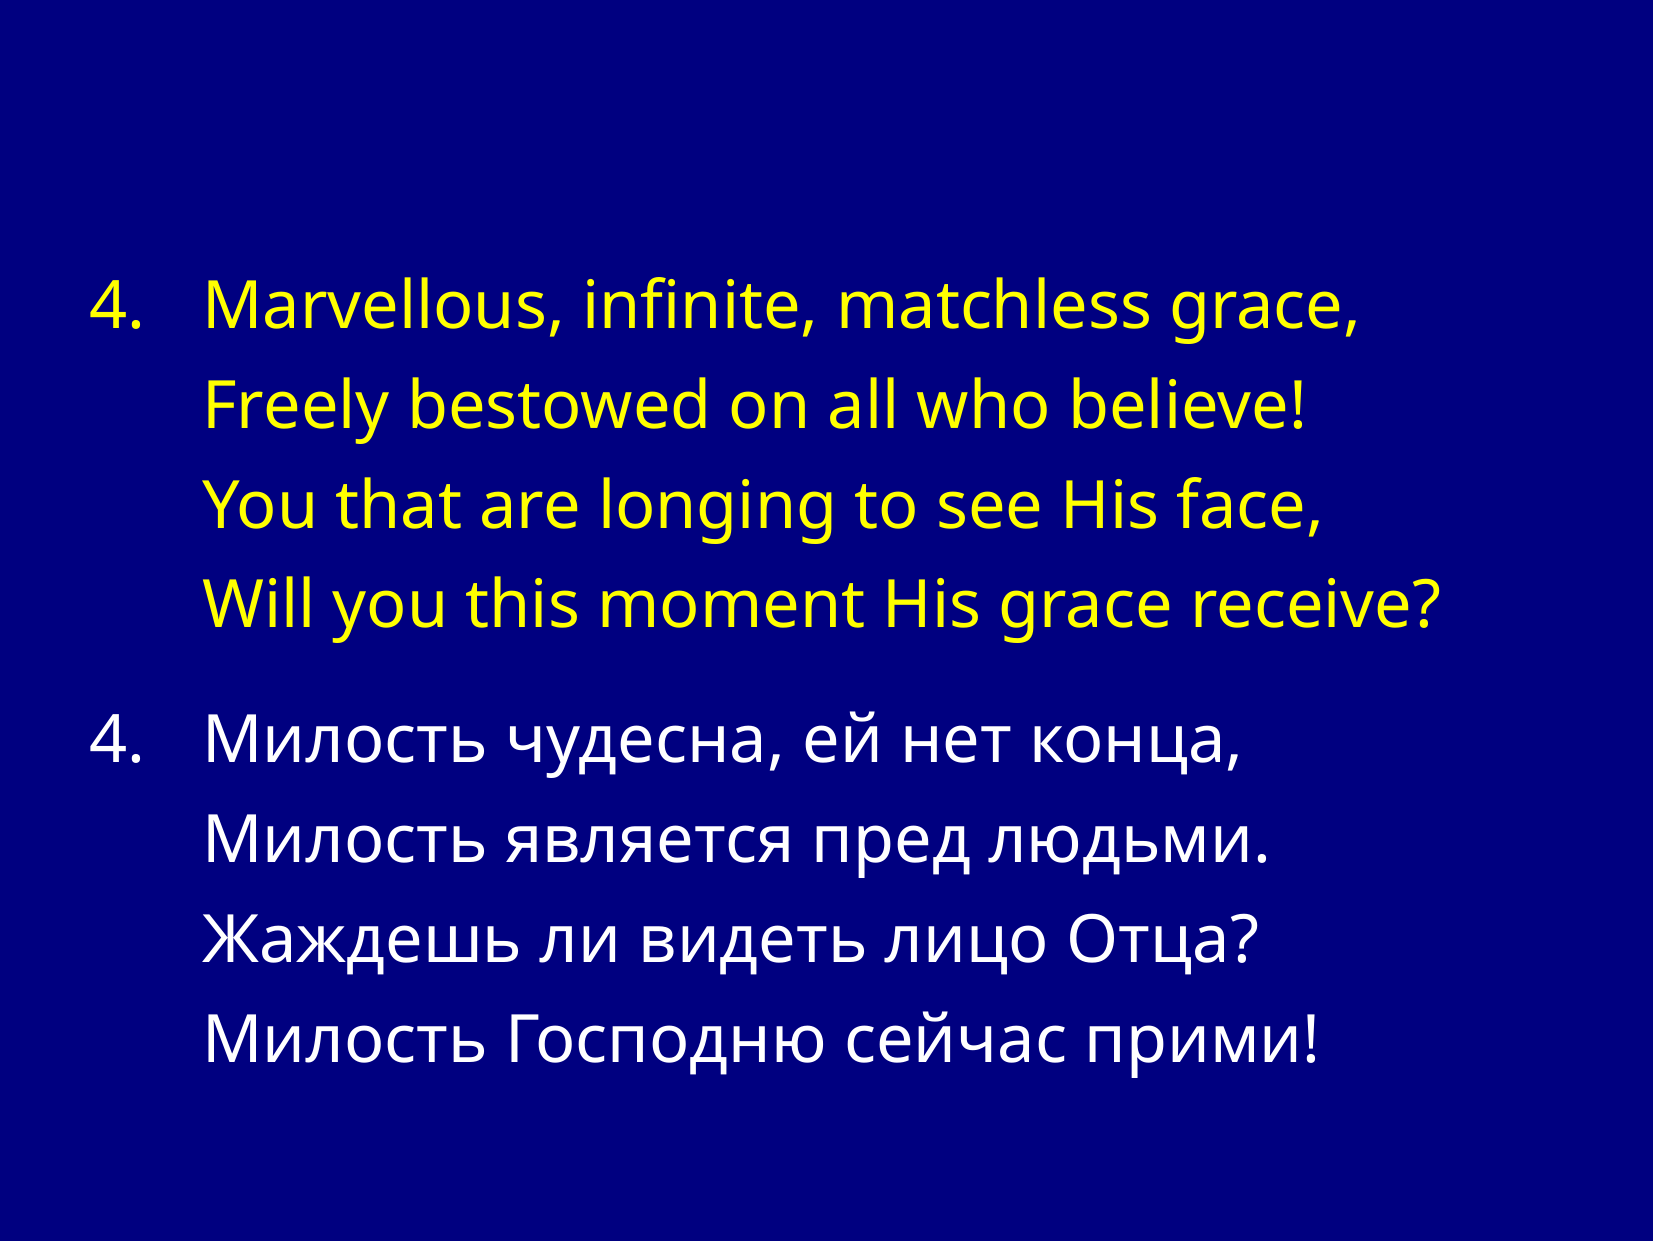

4.	Marvellous, infinite, matchless grace,
	Freely bestowed on all who believe!
	You that are longing to see His face,
	Will you this moment His grace receive?
4.	Милость чудесна, ей нет конца,
	Милость является пред людьми.
	Жаждешь ли видеть лицо Отца?
	Милость Господню сейчас прими!